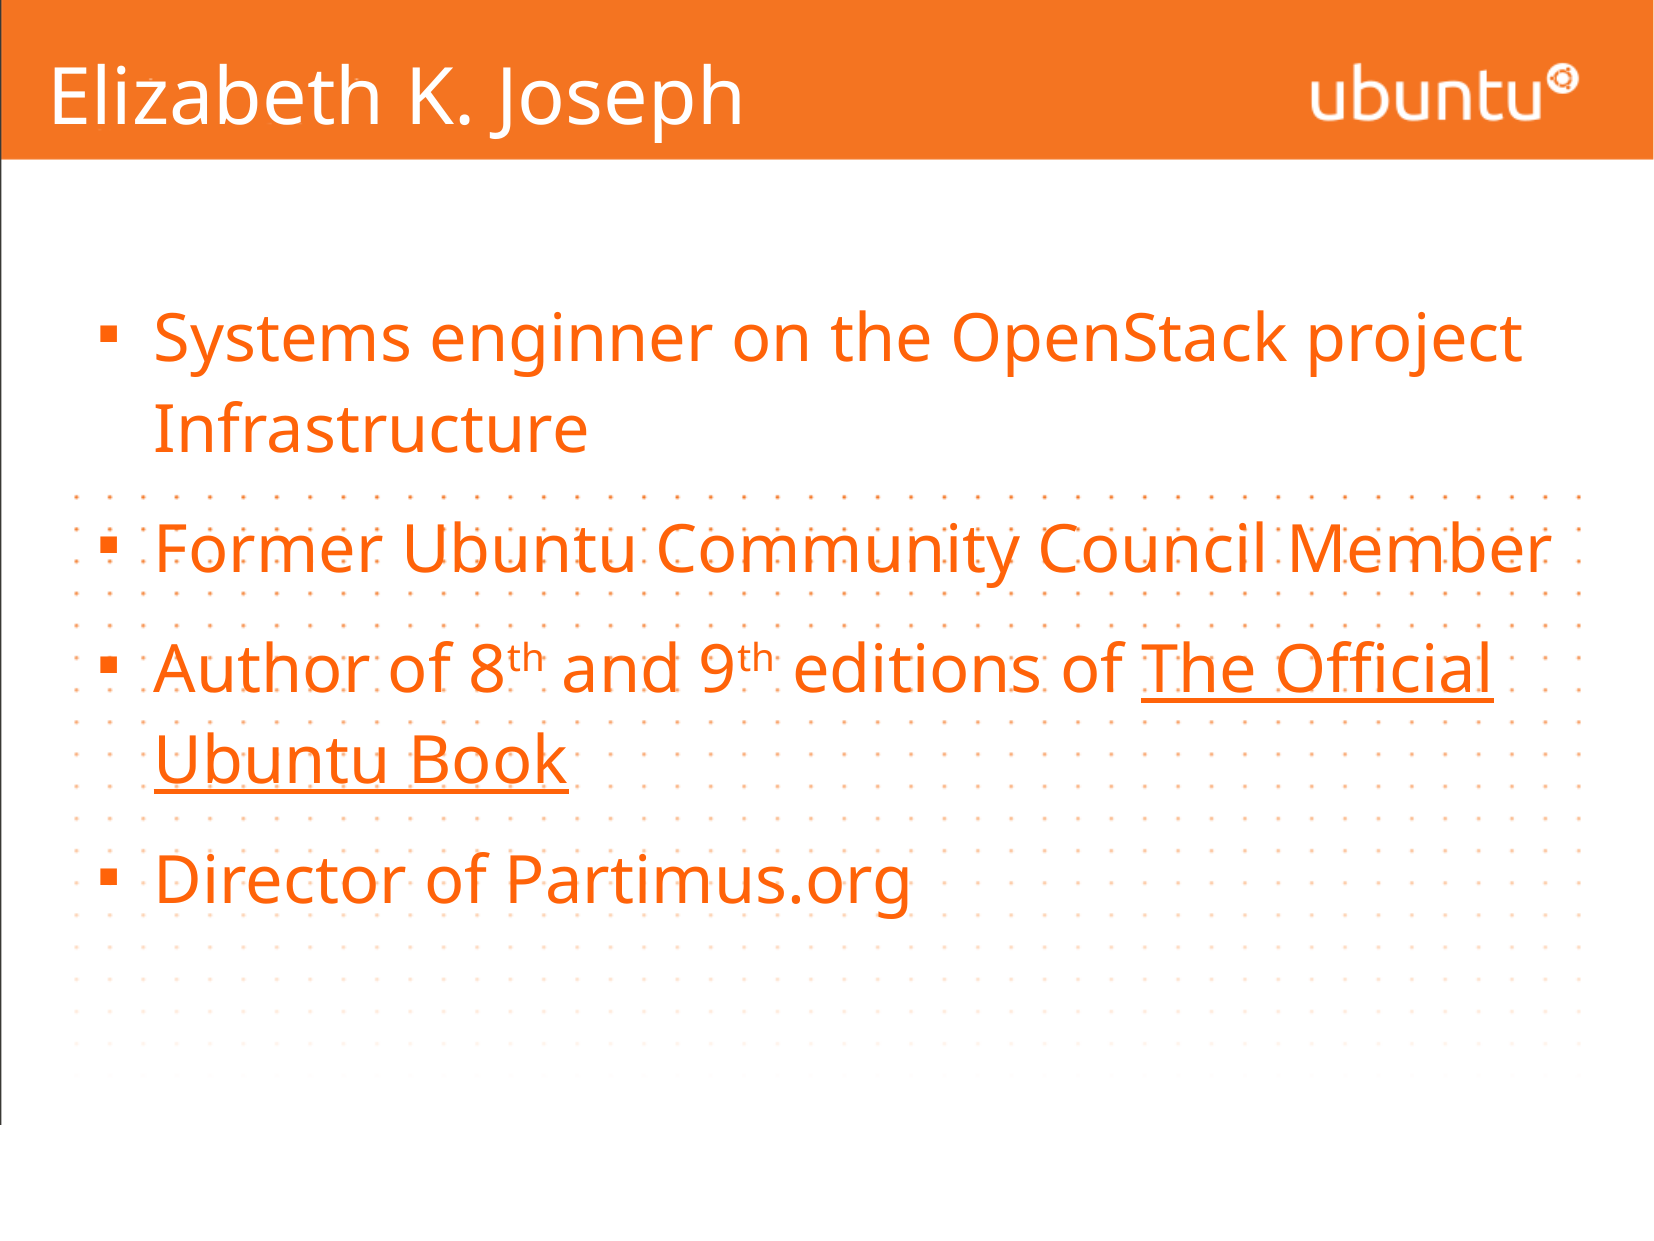

# Elizabeth K. Joseph
Systems enginner on the OpenStack project Infrastructure
Former Ubuntu Community Council Member
Author of 8th and 9th editions of The Official Ubuntu Book
Director of Partimus.org